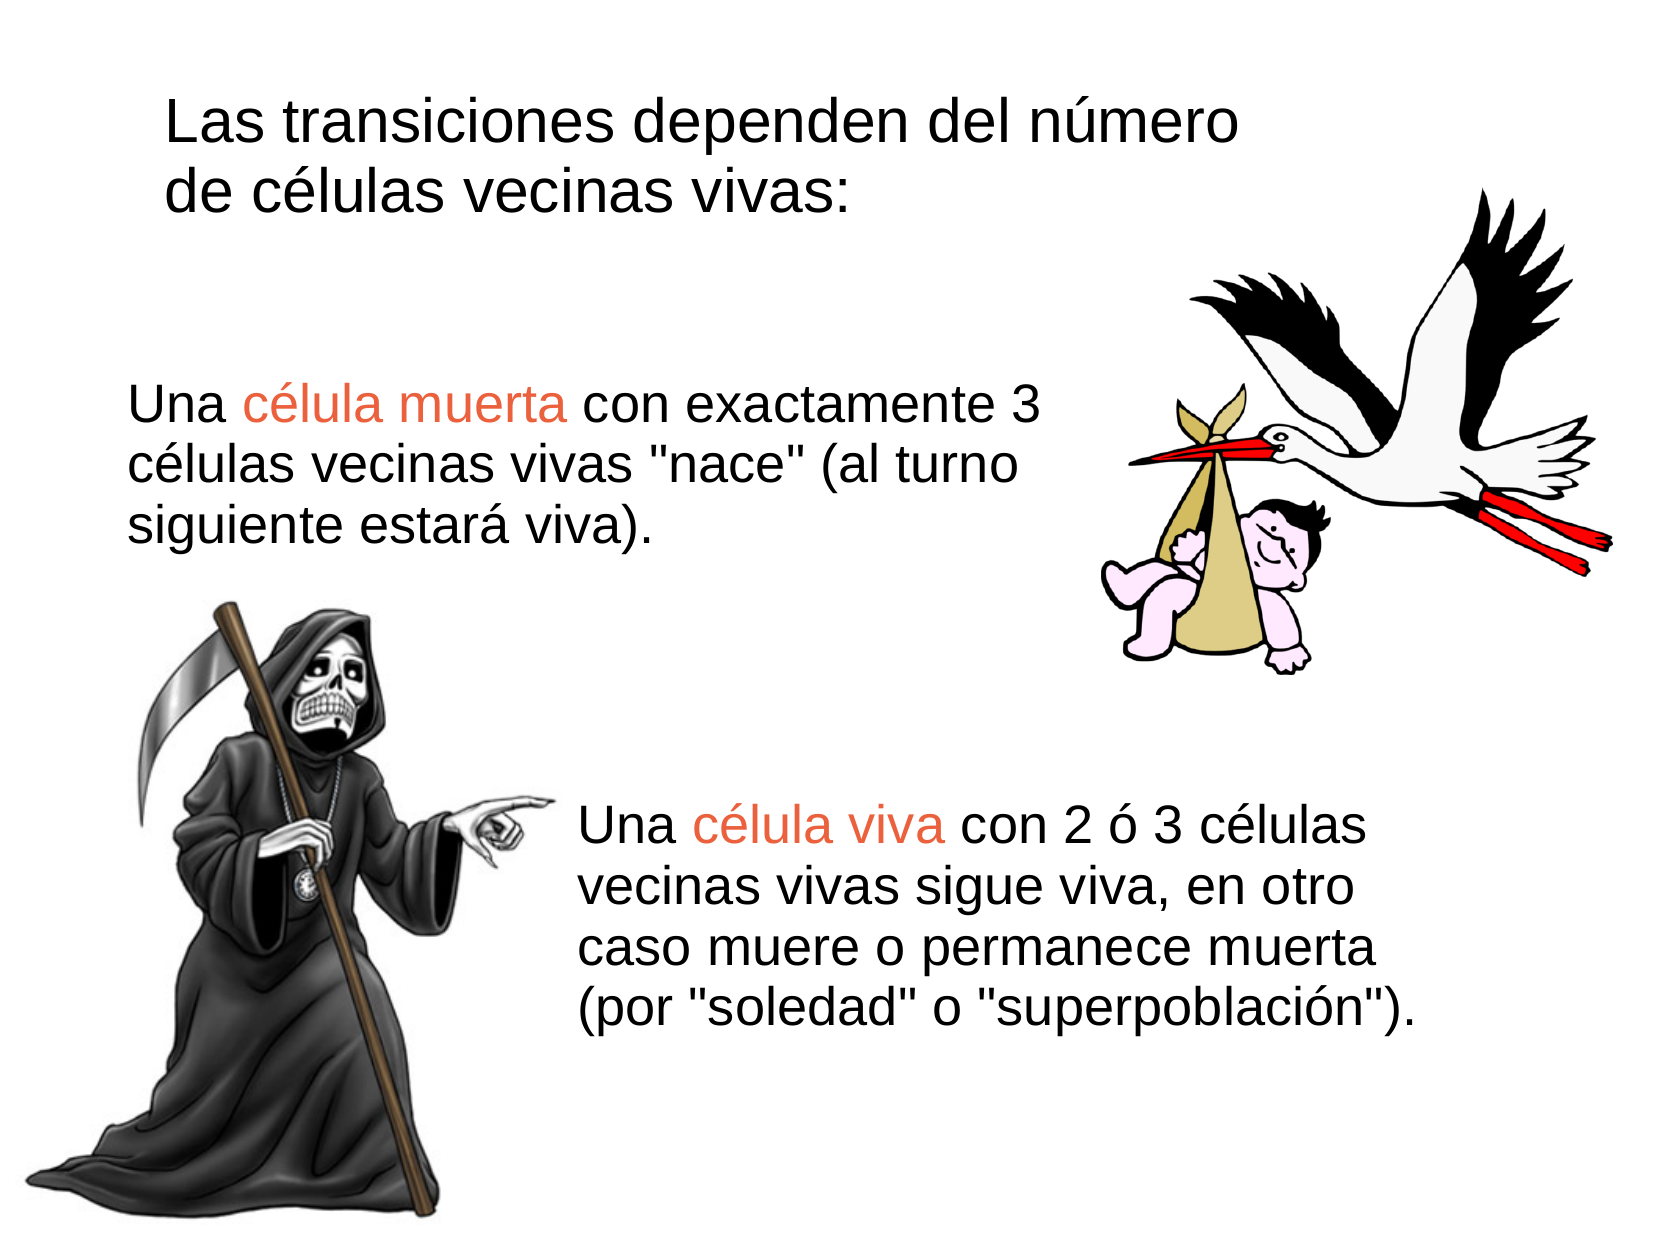

Las transiciones dependen del número de células vecinas vivas:
Una célula muerta con exactamente 3 células vecinas vivas "nace" (al turno siguiente estará viva).
Una célula viva con 2 ó 3 células vecinas vivas sigue viva, en otro caso muere o permanece muerta (por "soledad" o "superpoblación").